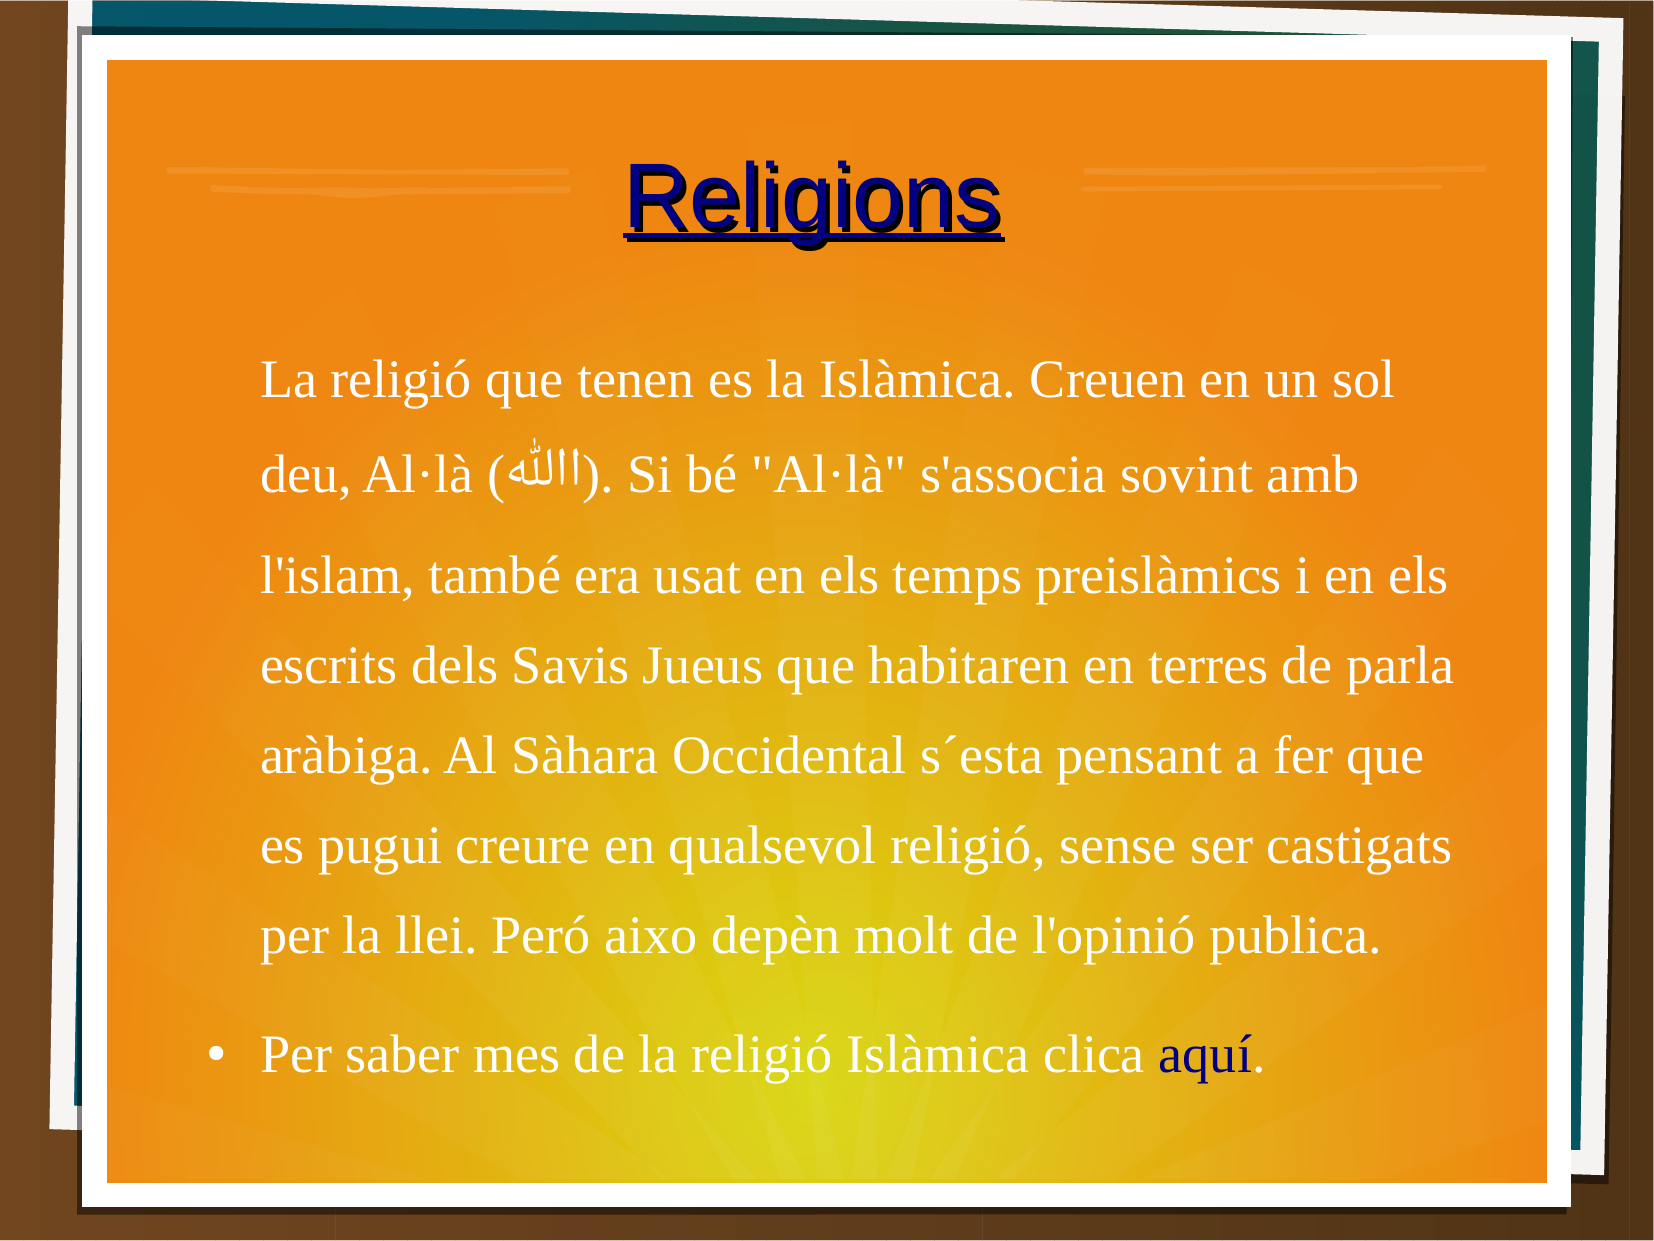

# Religions
La religió que tenen es la Islàmica. Creuen en un sol deu, Al·là (ﺍﷲ). Si bé "Al·là" s'associa sovint amb l'islam, també era usat en els temps preislàmics i en els escrits dels Savis Jueus que habitaren en terres de parla aràbiga. Al Sàhara Occidental s´esta pensant a fer que es pugui creure en qualsevol religió, sense ser castigats per la llei. Peró aixo depèn molt de l'opinió publica.
Per saber mes de la religió Islàmica clica aquí.